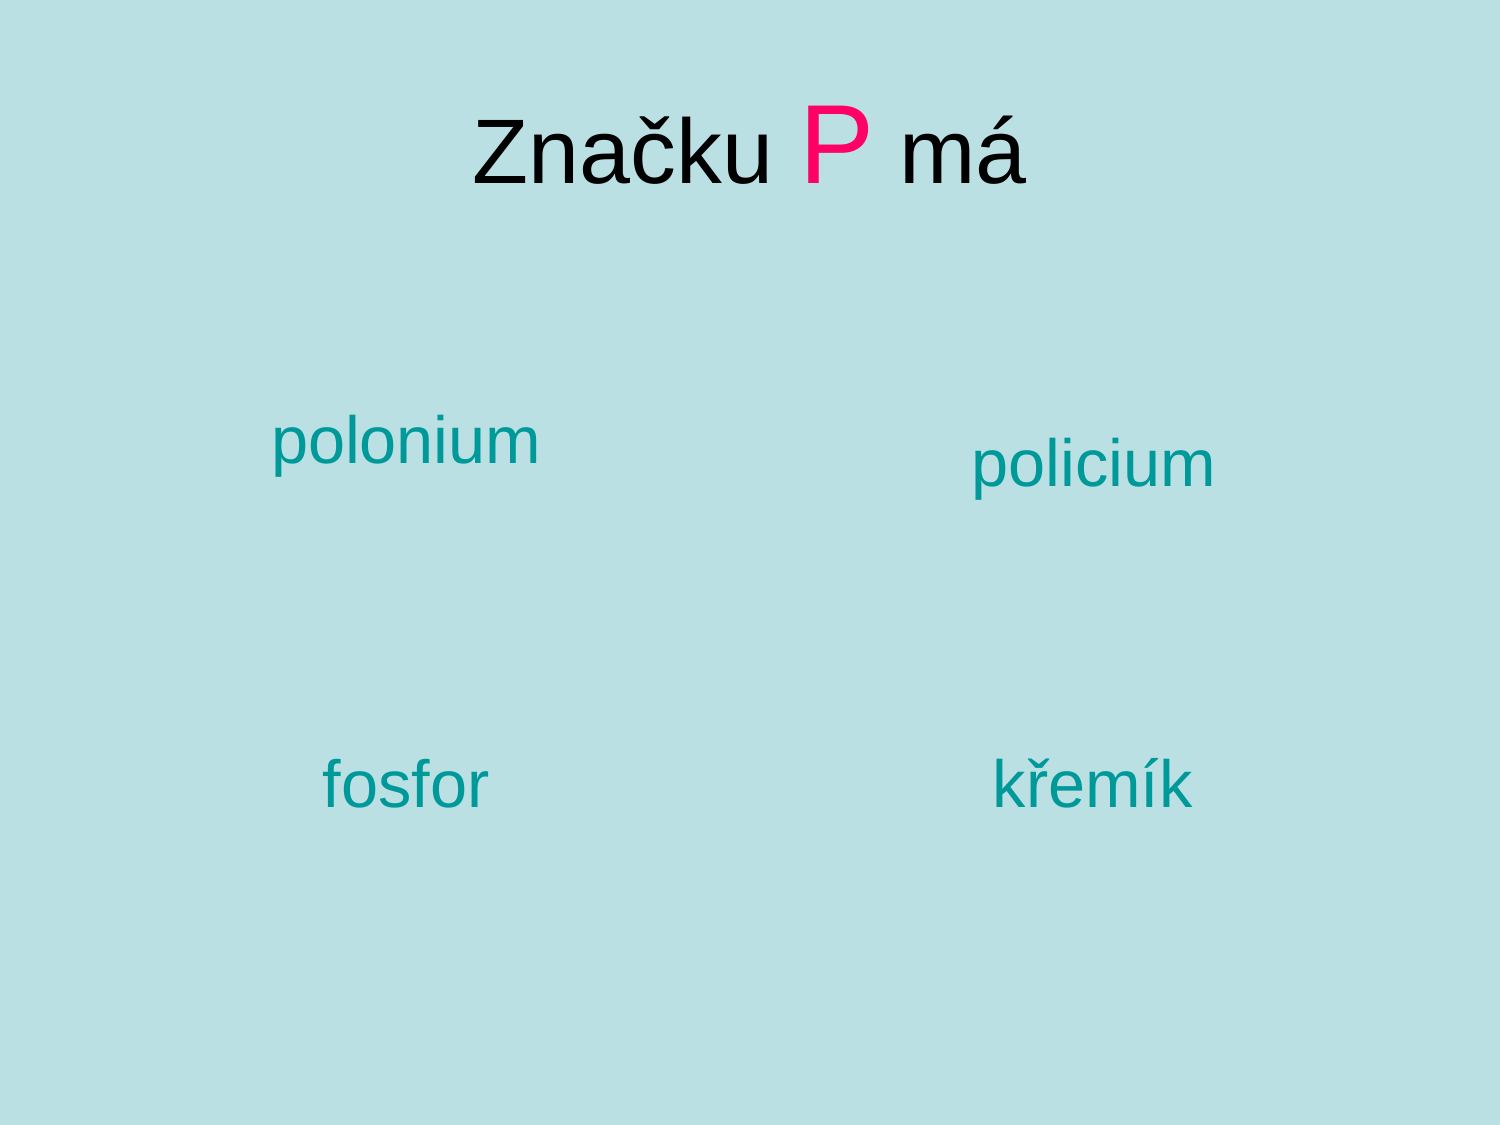

# Značku P má
| polonium |
| --- |
| policium |
| --- |
| fosfor |
| --- |
| křemík |
| --- |